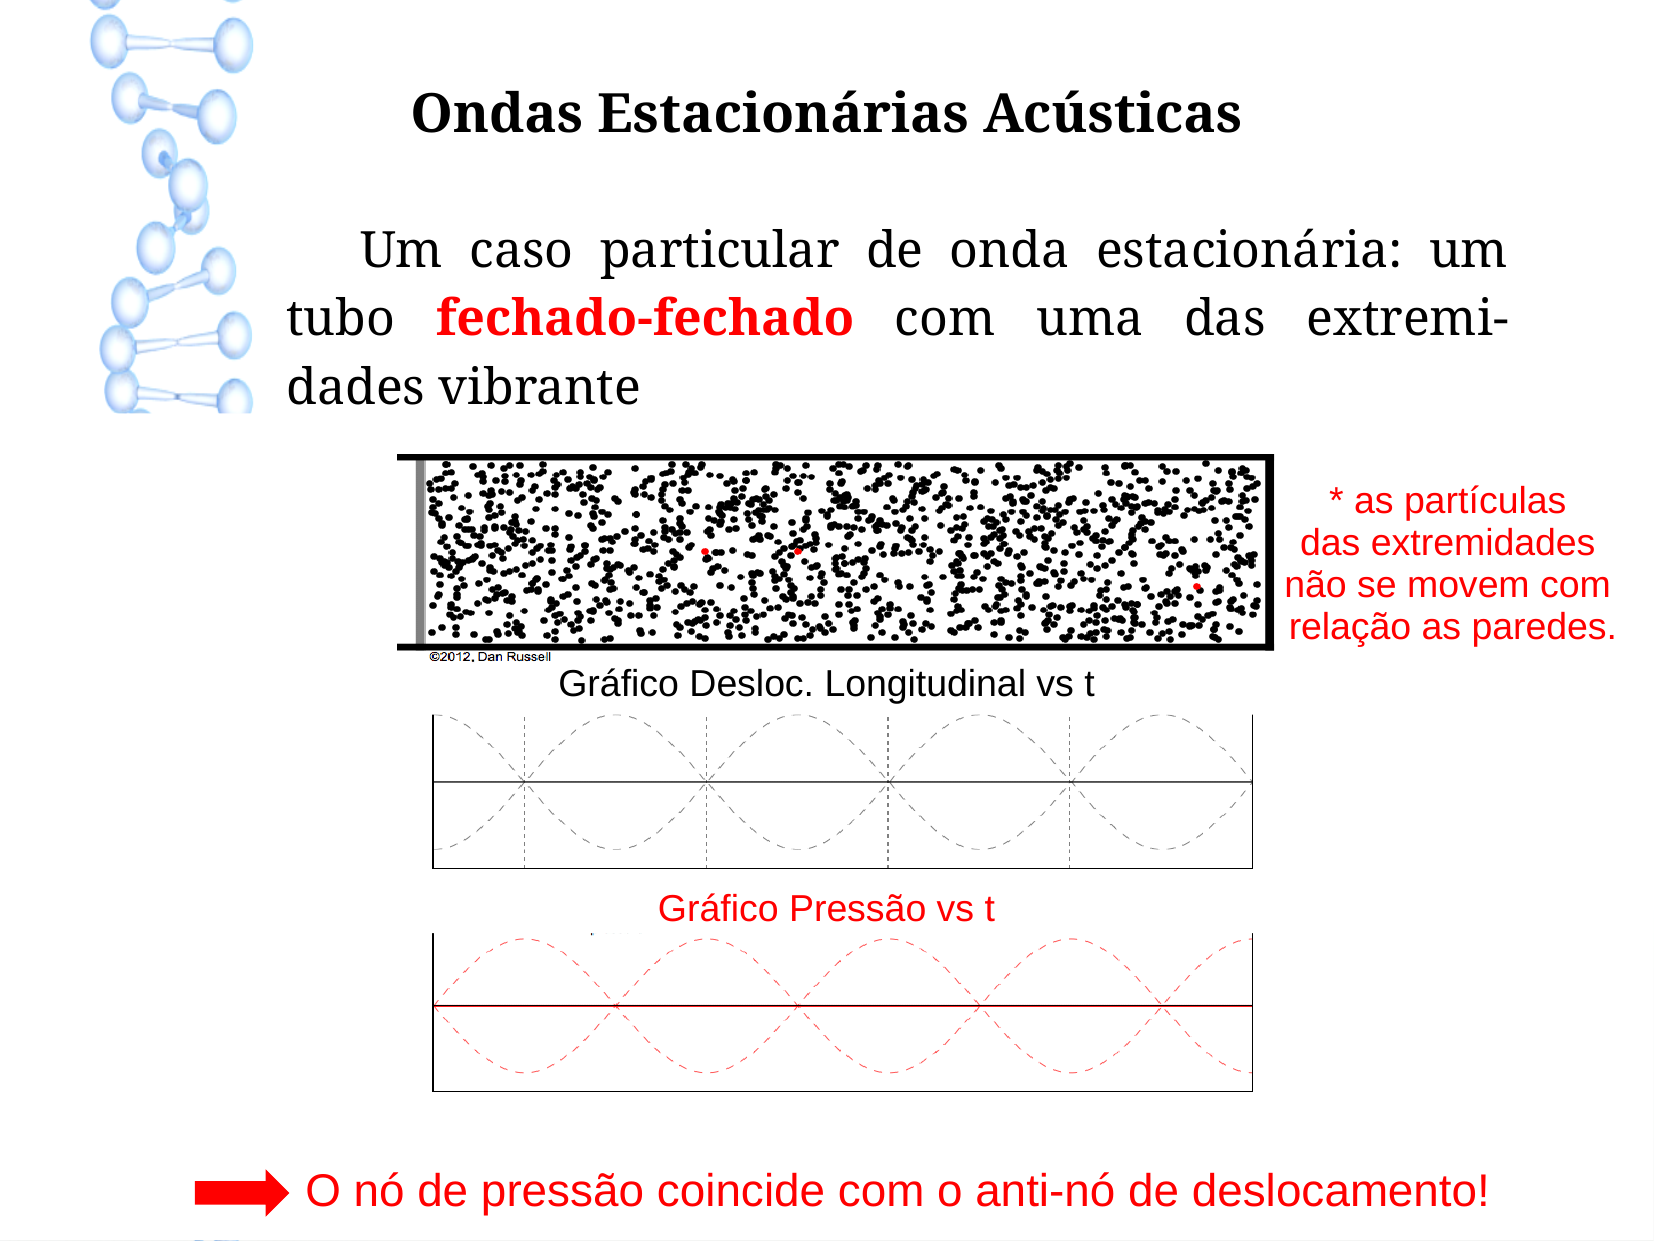

Ondas Estacionárias Acústicas
	Um caso particular de onda estacionária: um tubo fechado-fechado com uma das extremi-dades vibrante
* as partículas
das extremidades
não se movem com
relação as paredes.
Gráfico Desloc. Longitudinal vs t
Gráfico Pressão vs t
O nó de pressão coincide com o anti-nó de deslocamento!